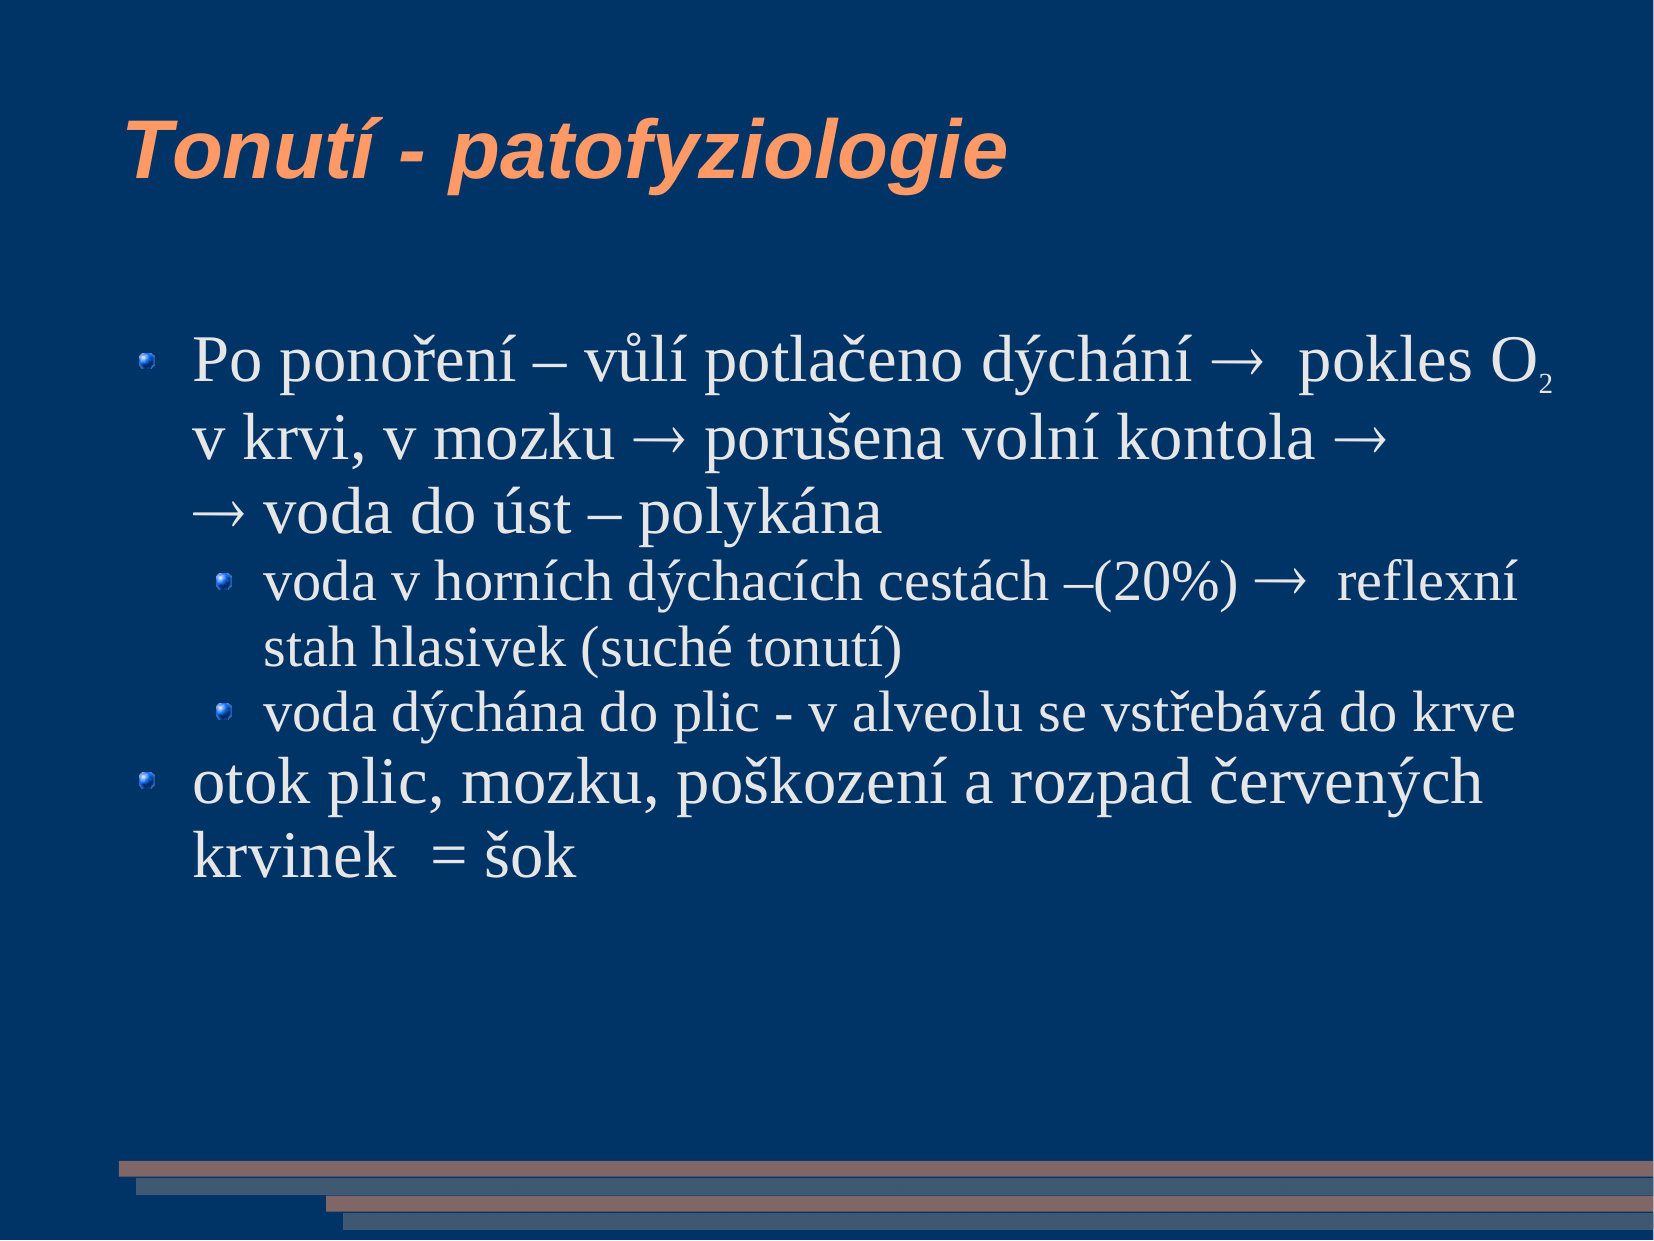

# Tonutí - patofyziologie
Po ponoření – vůlí potlačeno dýchání  pokles O2 v krvi, v mozku  porušena volní kontola
 voda do úst – polykána
voda v horních dýchacích cestách –(20%)  reflexní stah hlasivek (suché tonutí)
voda dýchána do plic - v alveolu se vstřebává do krve
otok plic, mozku, poškození a rozpad červených krvinek = šok